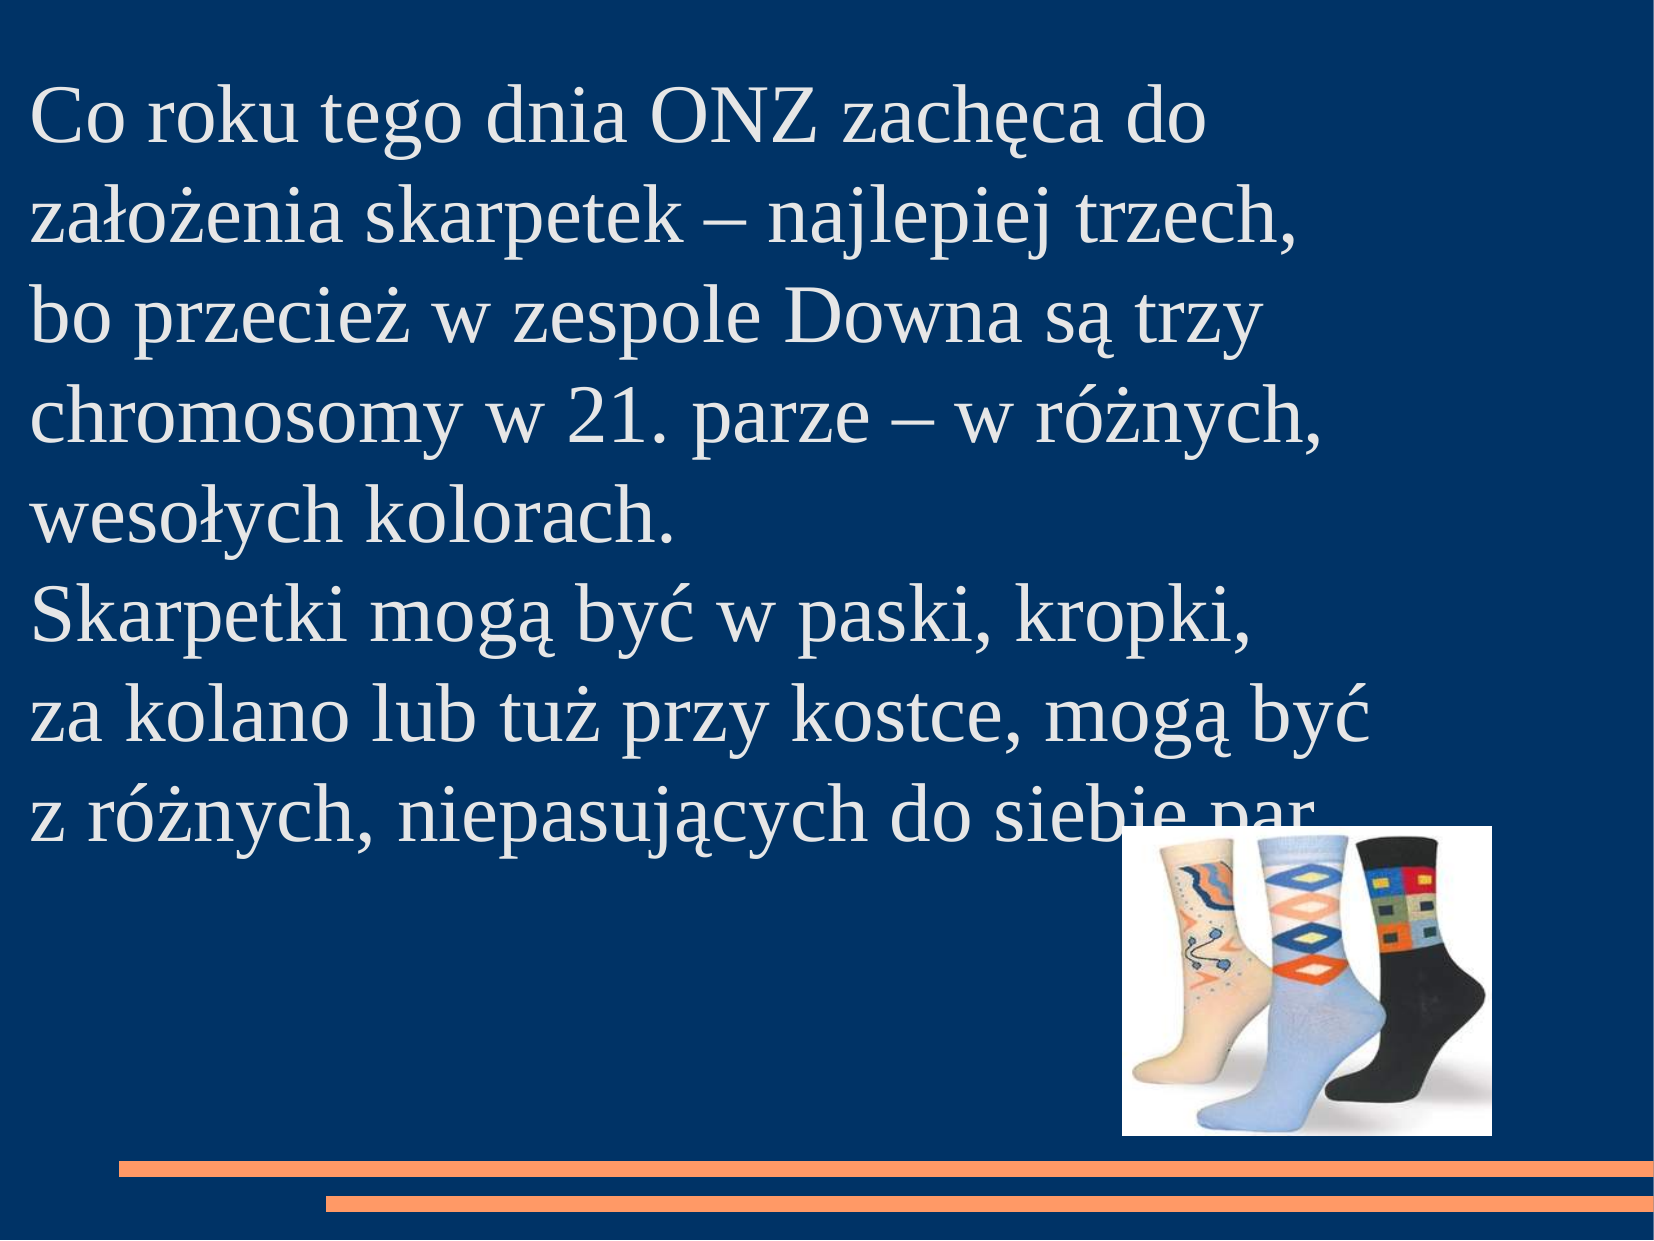

#
Co roku tego dnia ONZ zachęca do założenia skarpetek – najlepiej trzech,
bo przecież w zespole Downa są trzy chromosomy w 21. parze – w różnych, wesołych kolorach.
Skarpetki mogą być w paski, kropki,
za kolano lub tuż przy kostce, mogą być
z różnych, niepasujących do siebie par.